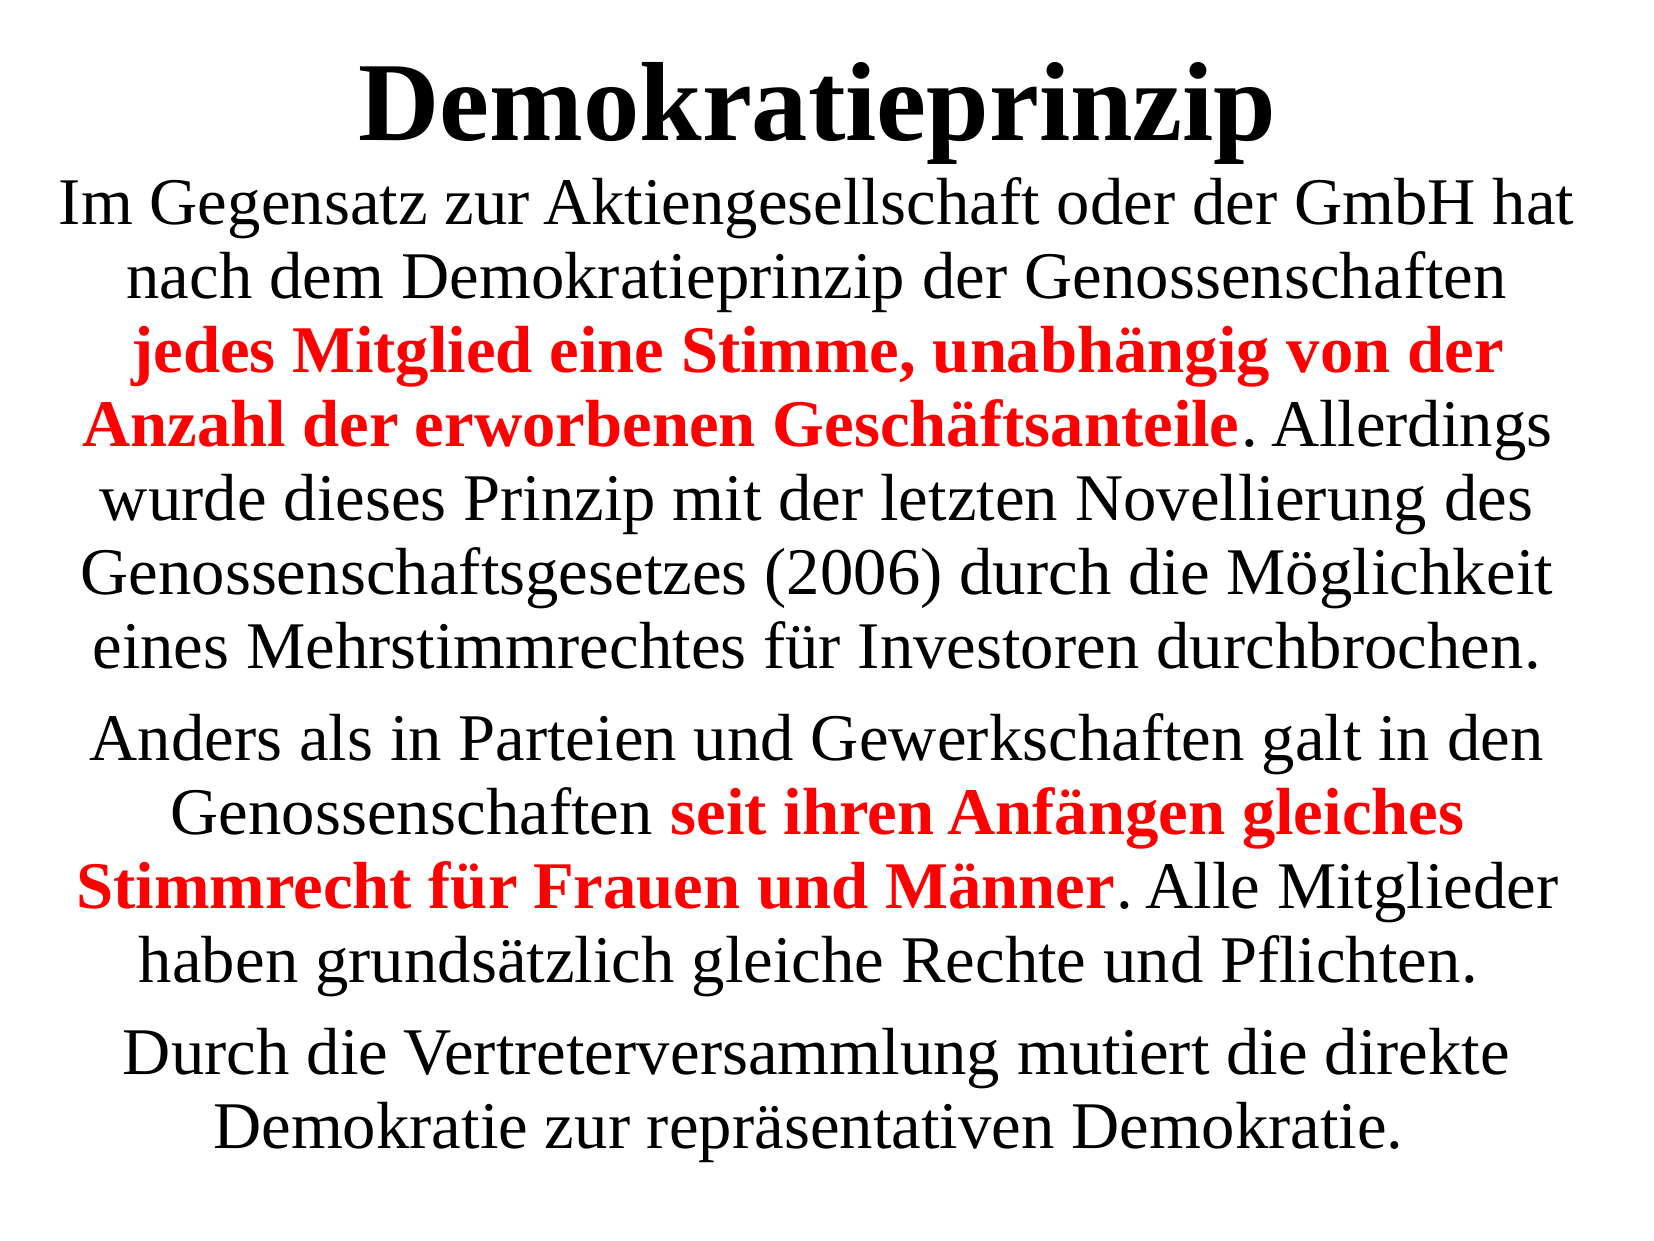

Demokratieprinzip
Im Gegensatz zur Aktiengesellschaft oder der GmbH hat nach dem Demokratieprinzip der Genossenschaften jedes Mitglied eine Stimme, unabhängig von der Anzahl der erworbenen Geschäftsanteile. Allerdings wurde dieses Prinzip mit der letzten Novellierung des Genossenschaftsgesetzes (2006) durch die Möglichkeit eines Mehrstimmrechtes für Investoren durchbrochen.
Anders als in Parteien und Gewerkschaften galt in den Genossenschaften seit ihren Anfängen gleiches Stimmrecht für Frauen und Männer. Alle Mitglieder haben grundsätzlich gleiche Rechte und Pflichten.
Durch die Vertreterversammlung mutiert die direkte Demokratie zur repräsentativen Demokratie.